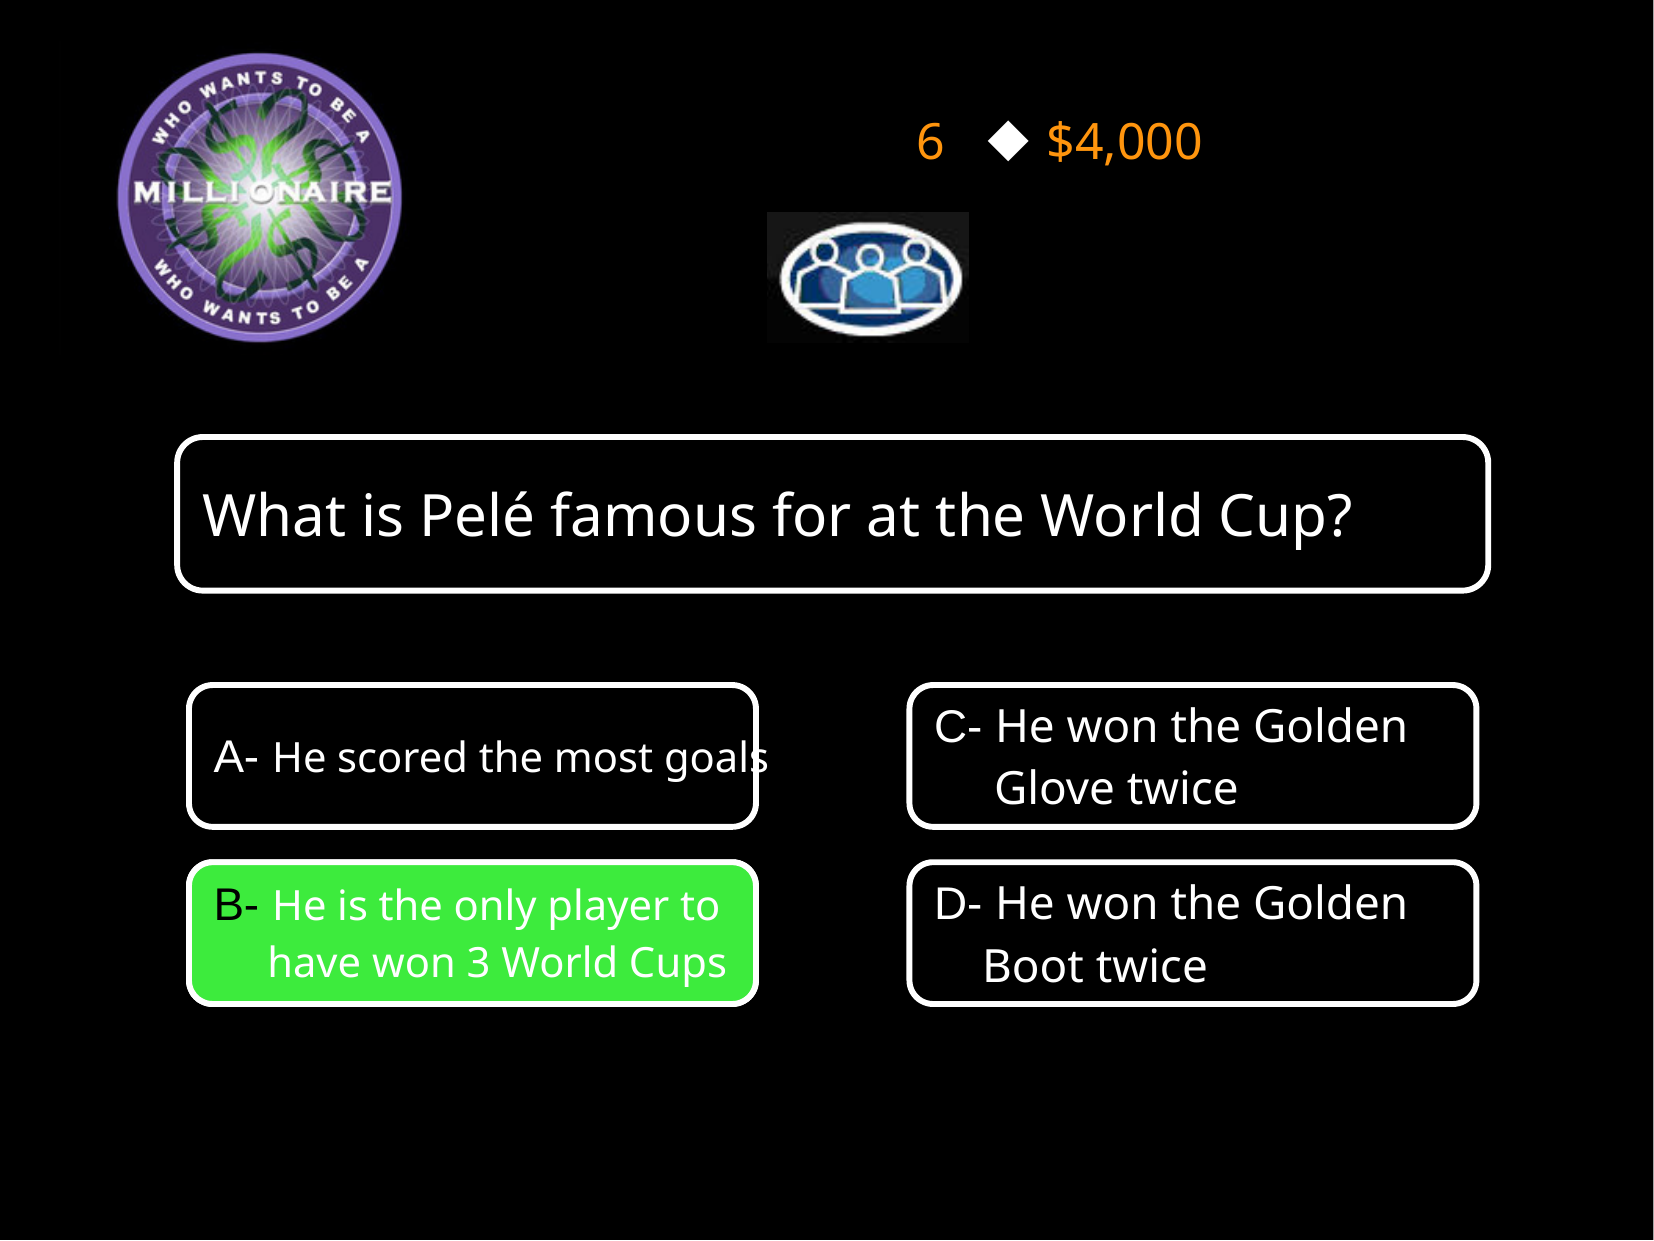

6  $4,000
What is Pelé famous for at the World Cup?
A- He scored the most goals
C- He won the Golden
 Glove twice
B- He is the only player to
 have won 3 World Cups
B- He is the only player to
 have won 3 World Cups
D- He won the Golden
 Boot twice